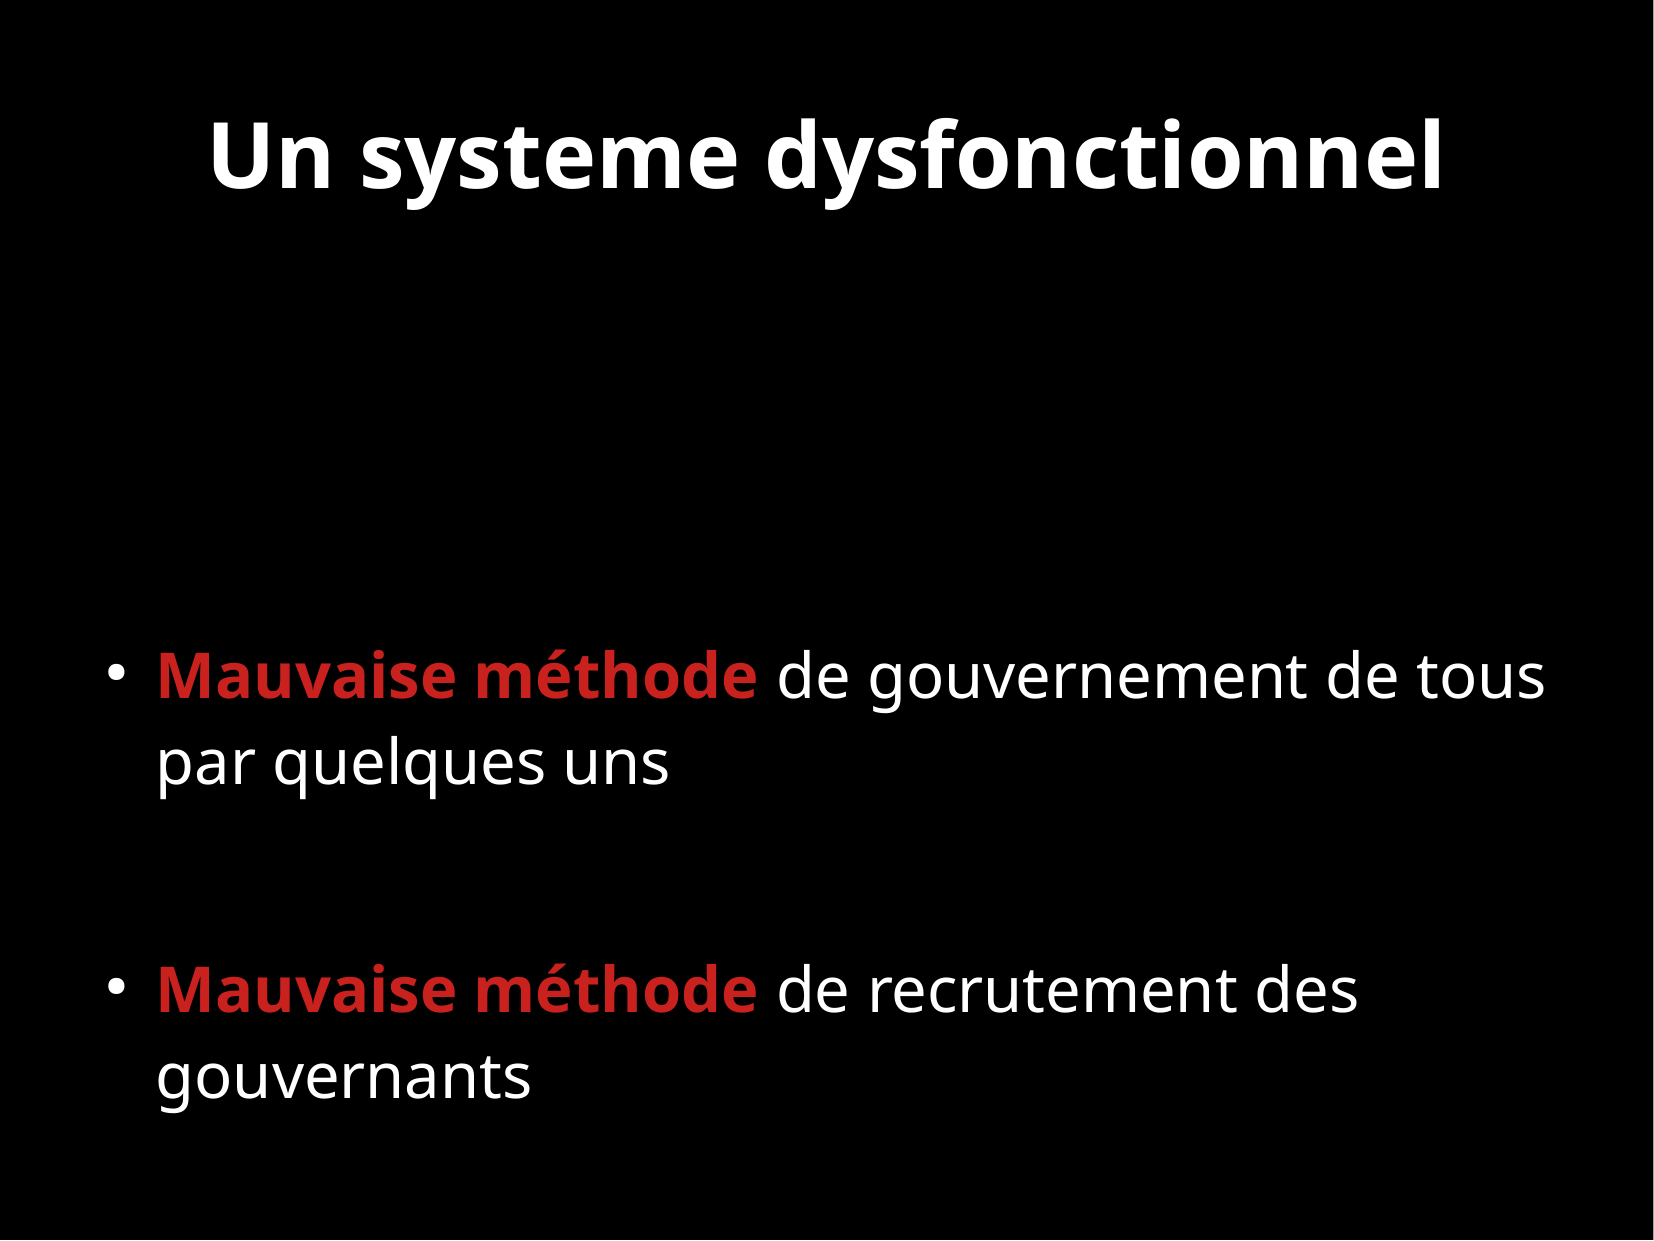

# Un systeme dysfonctionnel
Mauvaise méthode de gouvernement de tous par quelques uns
Mauvaise méthode de recrutement des gouvernants